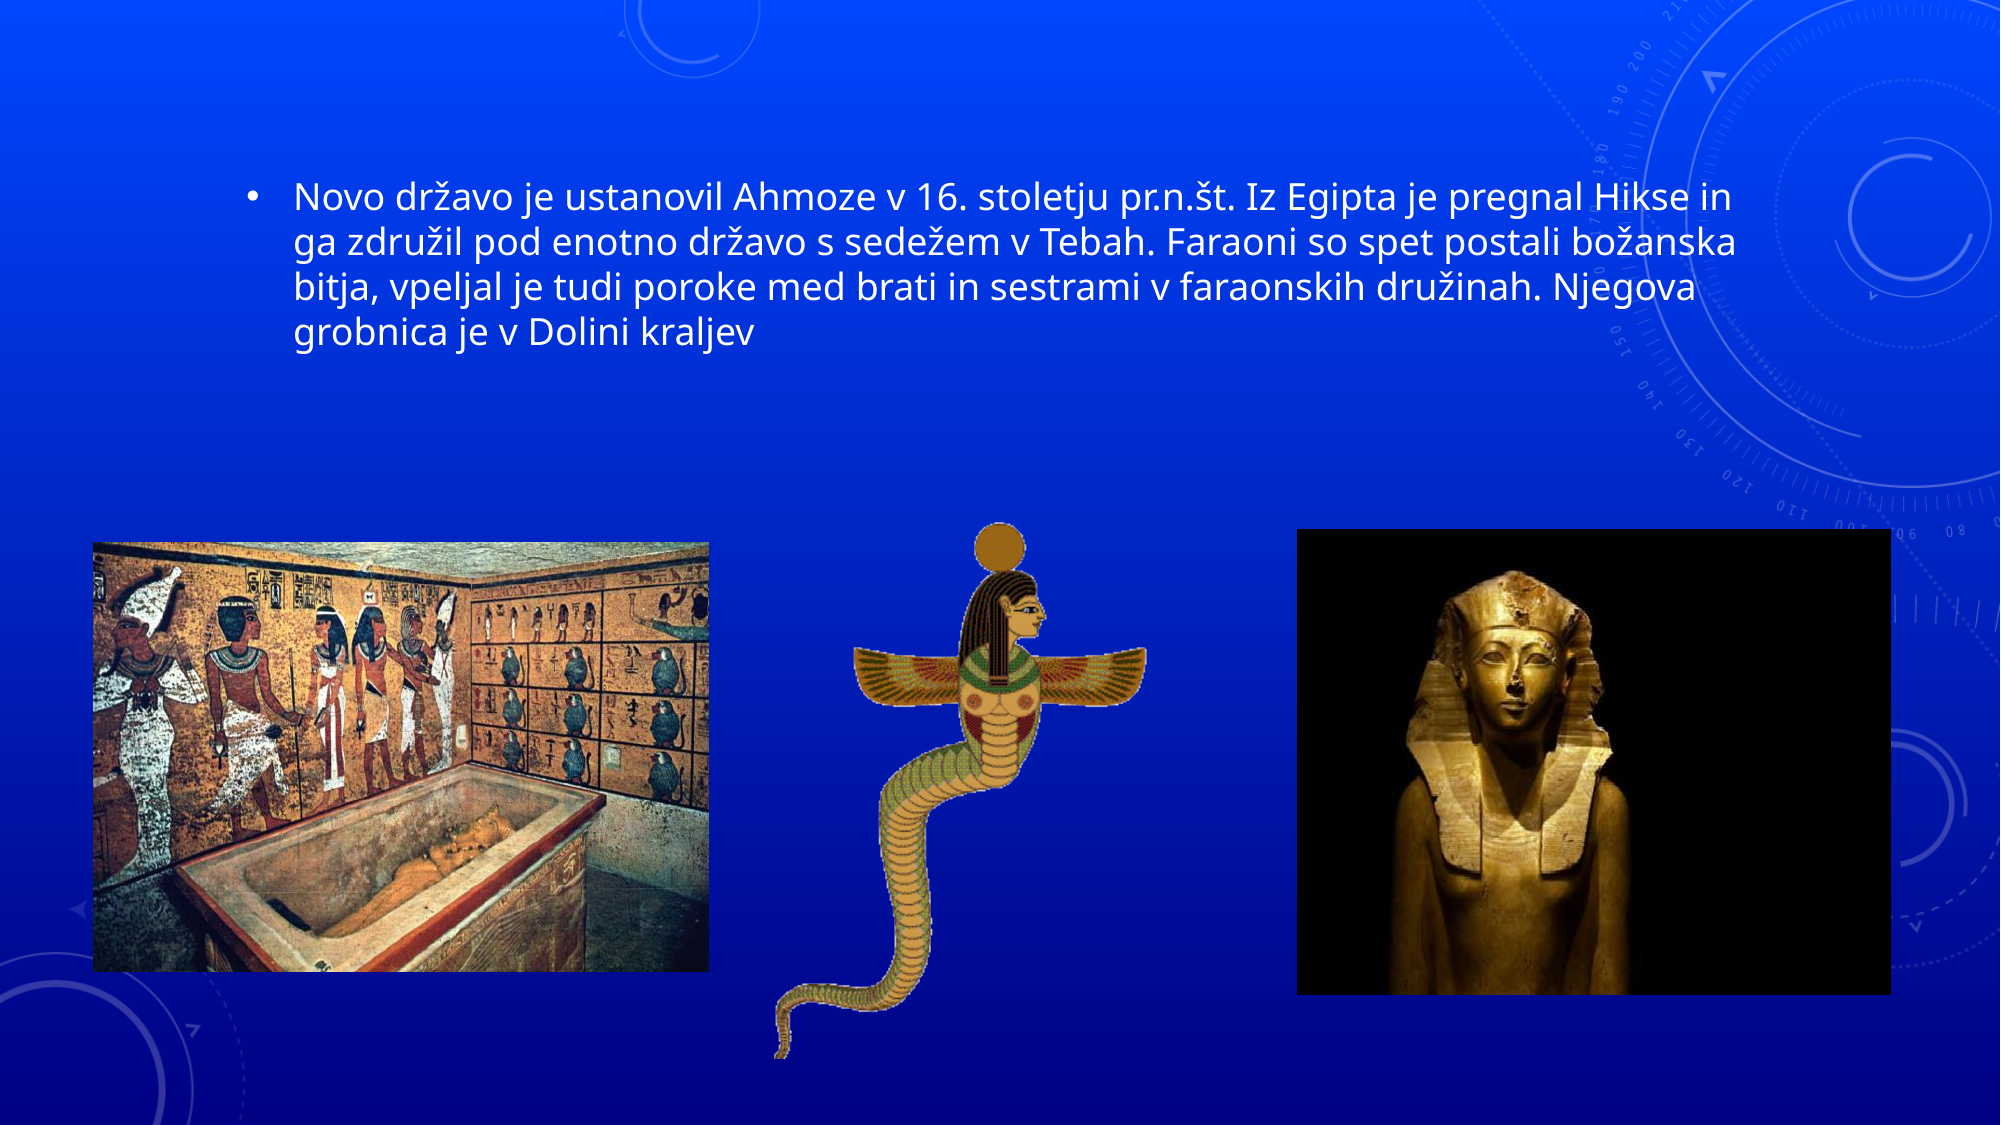

# Novo državo je ustanovil Ahmoze v 16. stoletju pr.n.št. Iz Egipta je pregnal Hikse in ga združil pod enotno državo s sedežem v Tebah. Faraoni so spet postali božanska bitja, vpeljal je tudi poroke med brati in sestrami v faraonskih družinah. Njegova grobnica je v Dolini kraljev